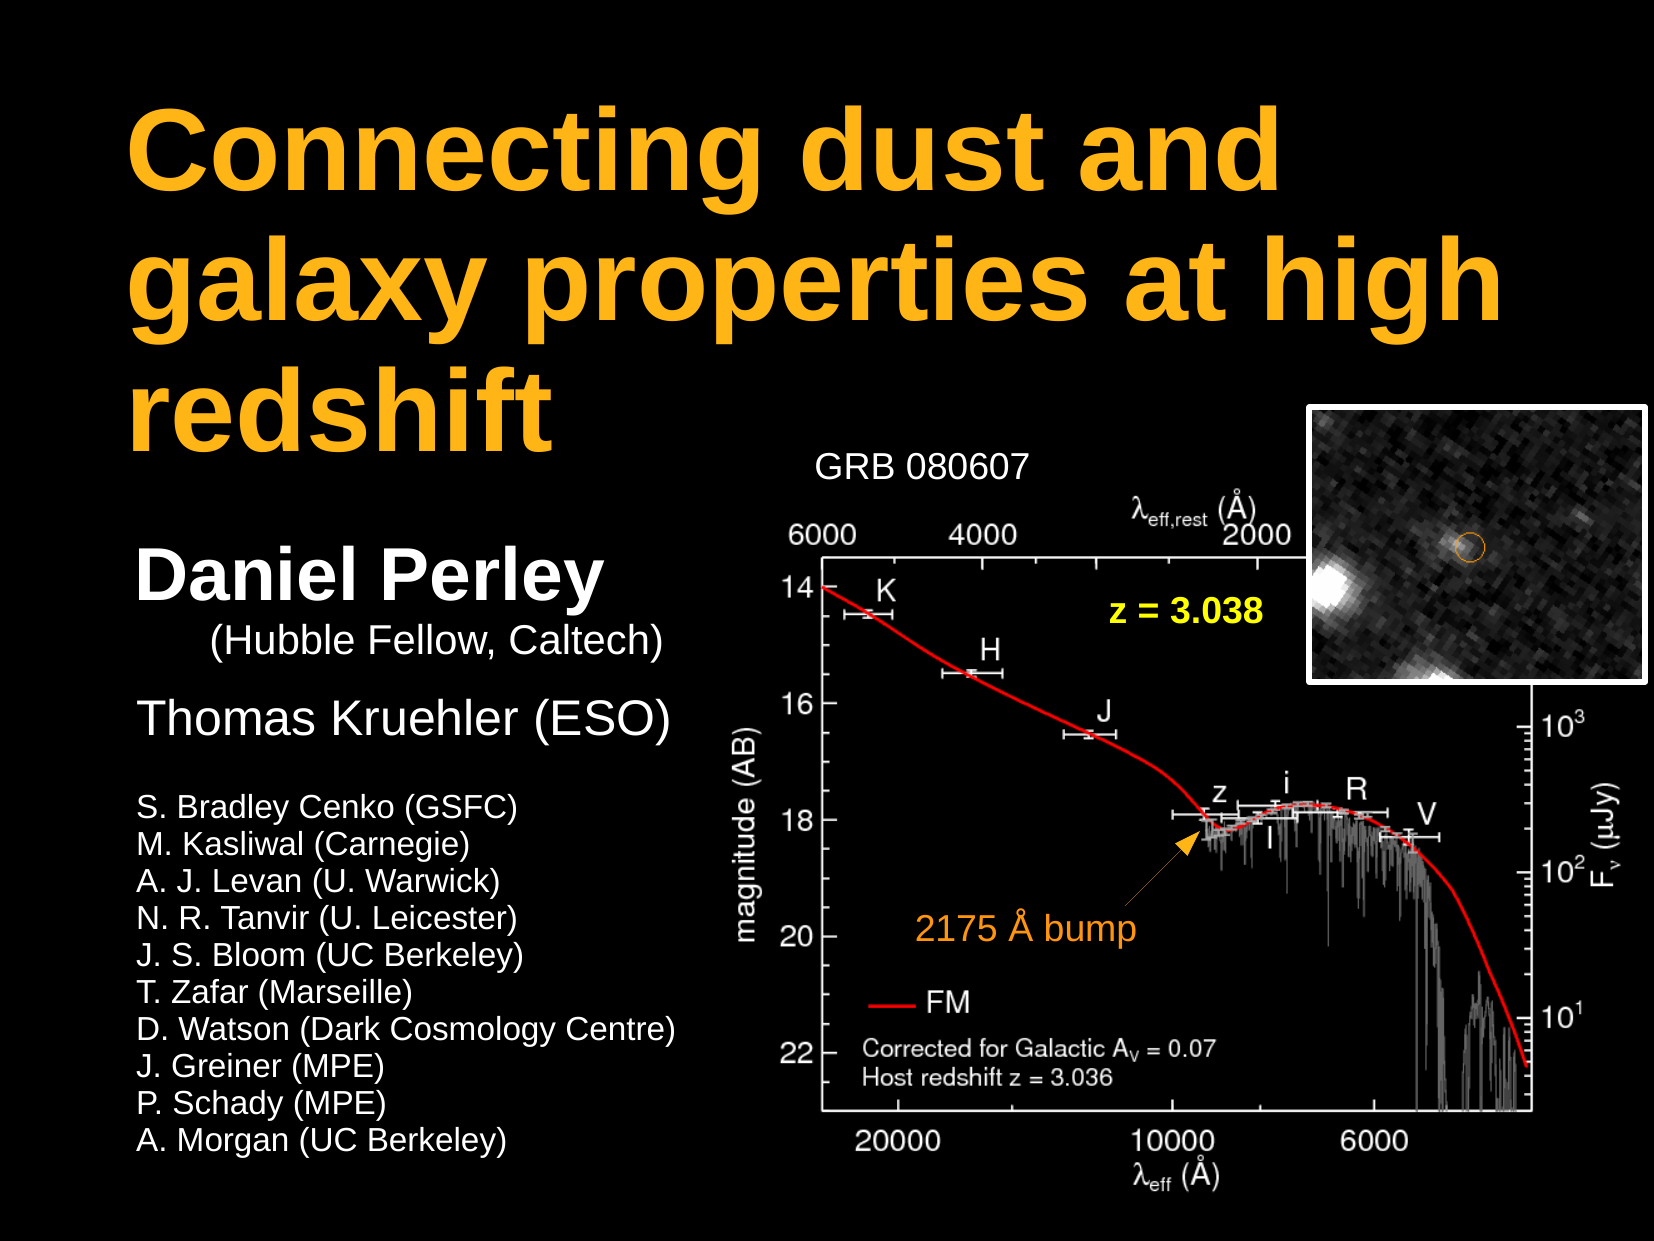

Connecting dust and galaxy properties at high redshift
GRB 080607
Daniel Perley
	(Hubble Fellow, Caltech)
z = 3.038
Thomas Kruehler (ESO)
S. Bradley Cenko (GSFC)
M. Kasliwal (Carnegie)
A. J. Levan (U. Warwick)
N. R. Tanvir (U. Leicester)
J. S. Bloom (UC Berkeley)
T. Zafar (Marseille)
D. Watson (Dark Cosmology Centre)
J. Greiner (MPE)
P. Schady (MPE)
A. Morgan (UC Berkeley)
2175 Å bump